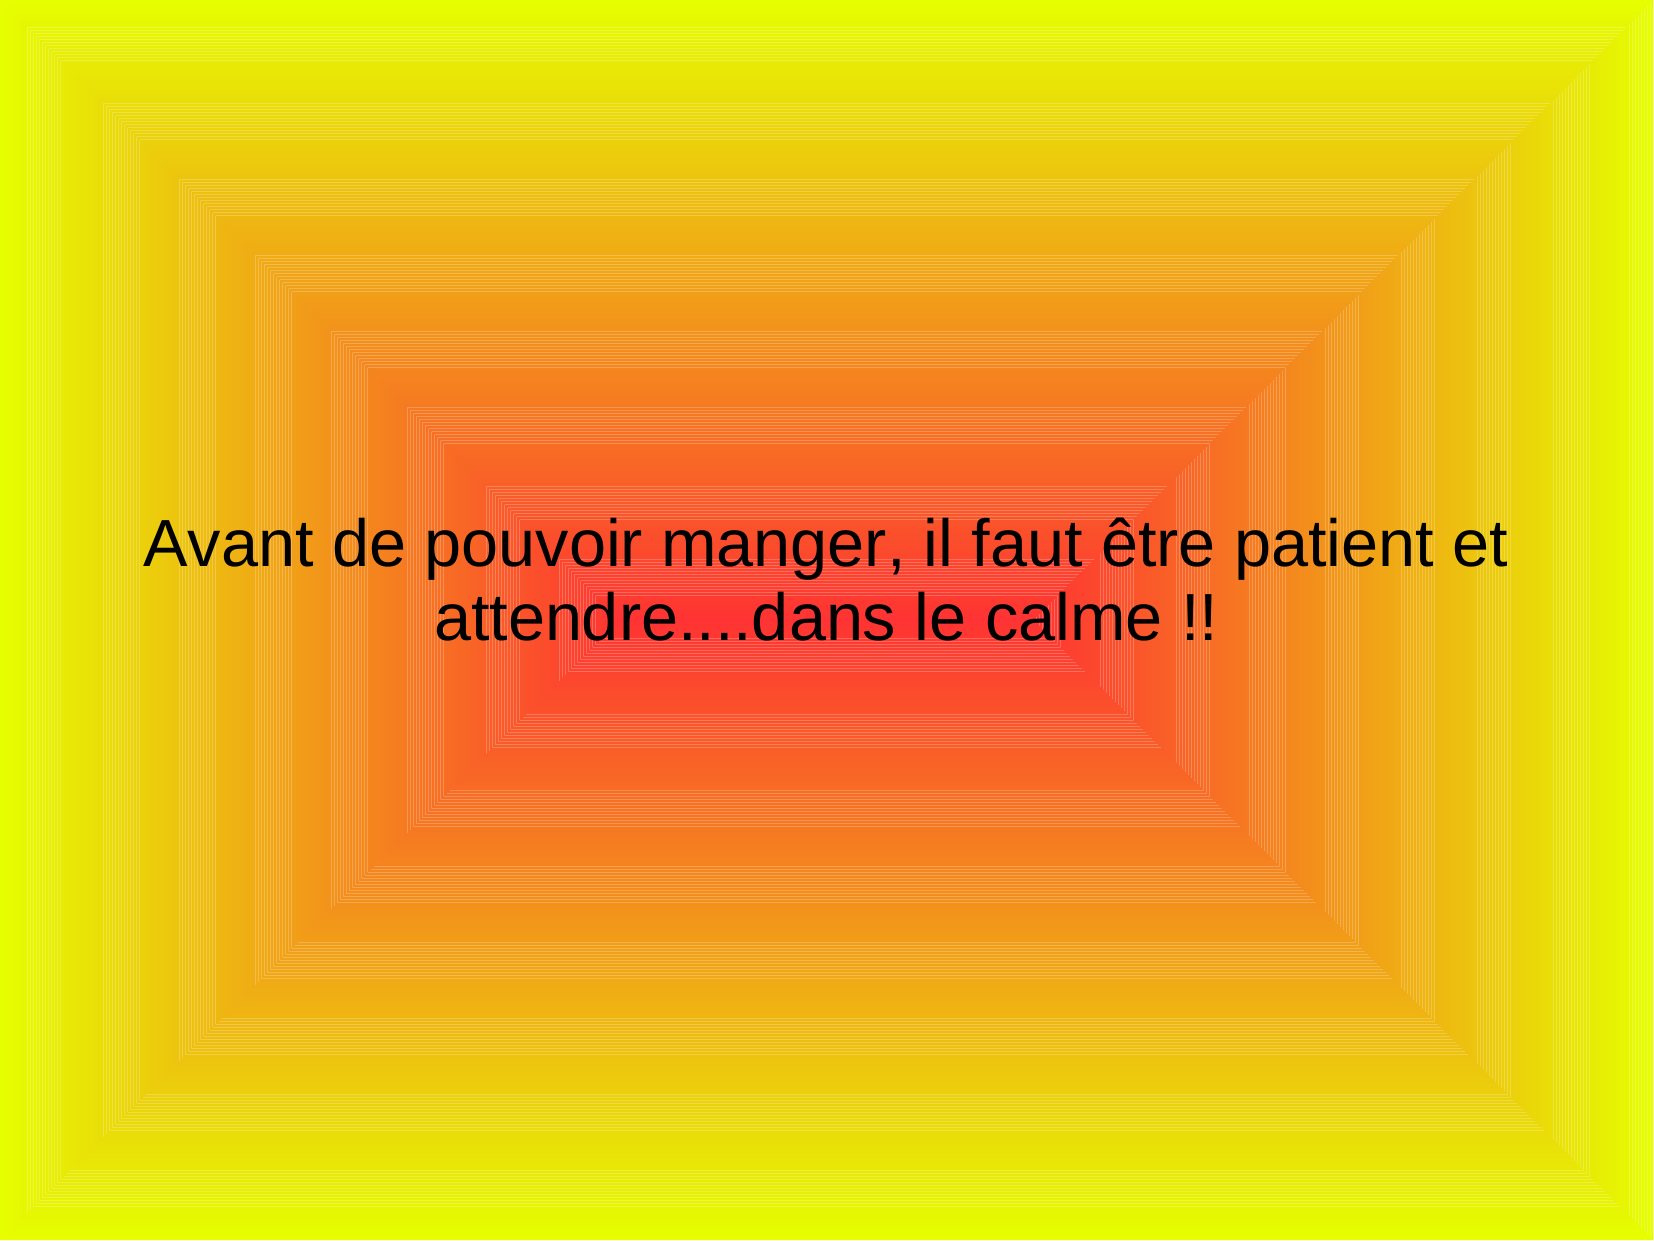

Avant de pouvoir manger, il faut être patient et attendre....dans le calme !!